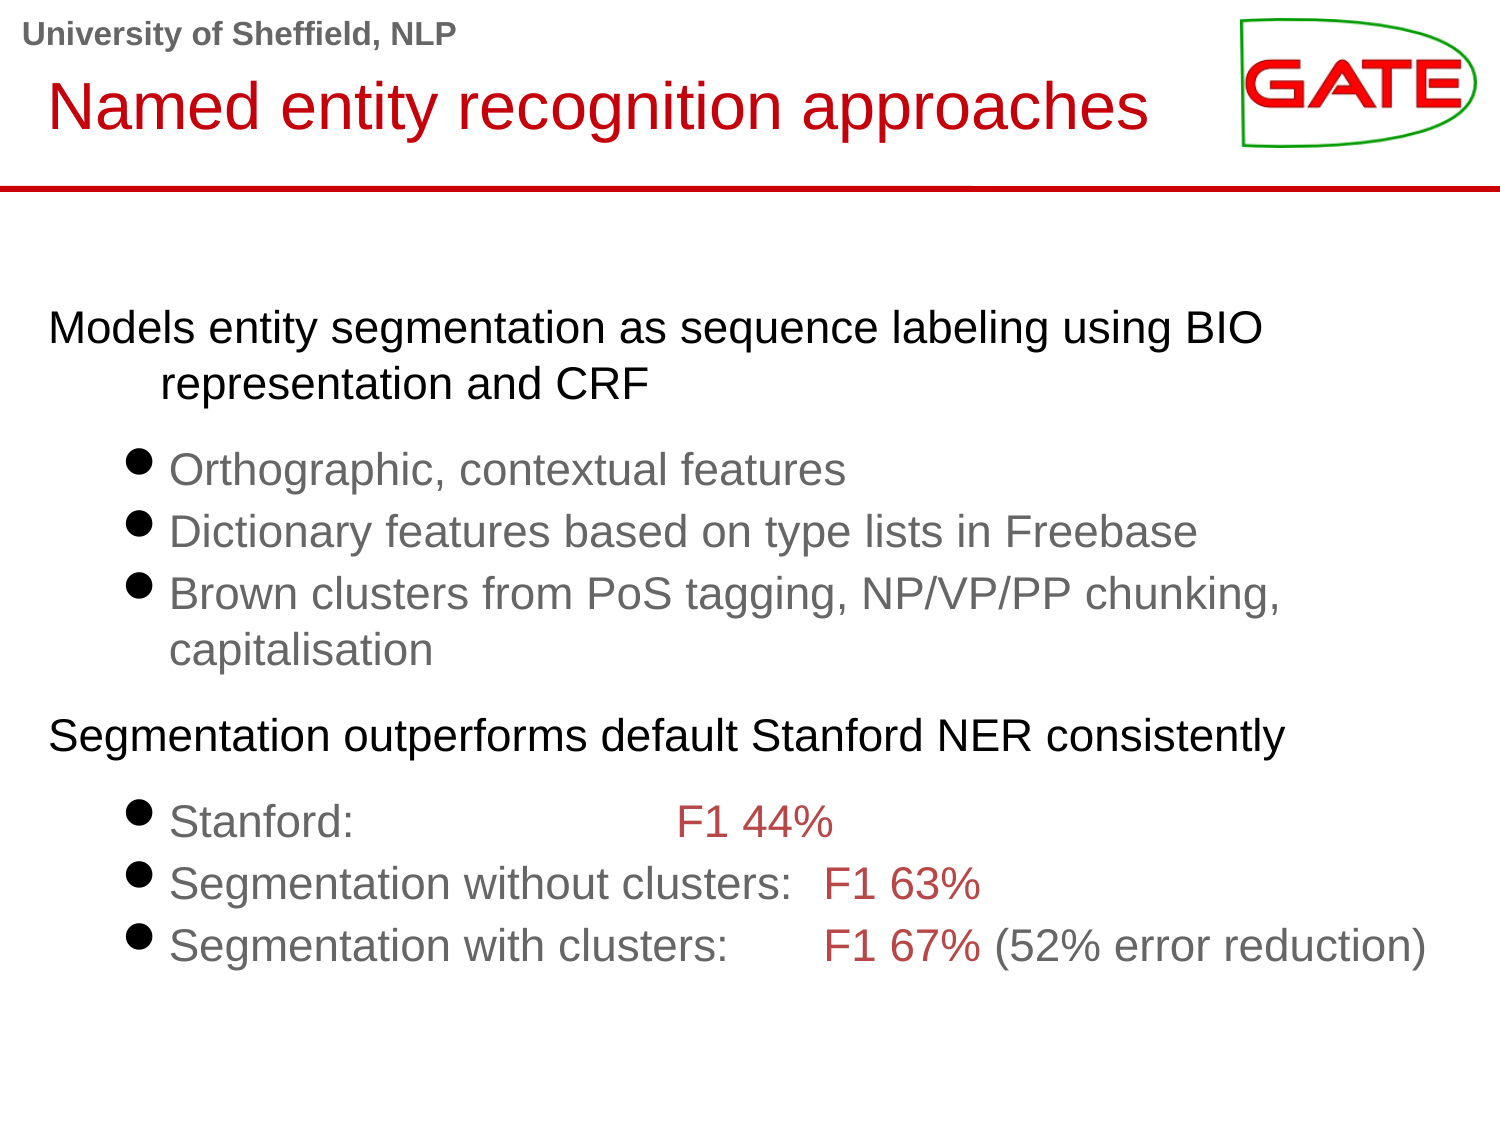

Named entity recognition approaches
Models entity segmentation as sequence labeling using BIO representation and CRF
Orthographic, contextual features
Dictionary features based on type lists in Freebase
Brown clusters from PoS tagging, NP/VP/PP chunking, capitalisation
Segmentation outperforms default Stanford NER consistently
Stanford: 					F1 44%
Segmentation without clusters: 	F1 63%
Segmentation with clusters:		F1 67% (52% error reduction)